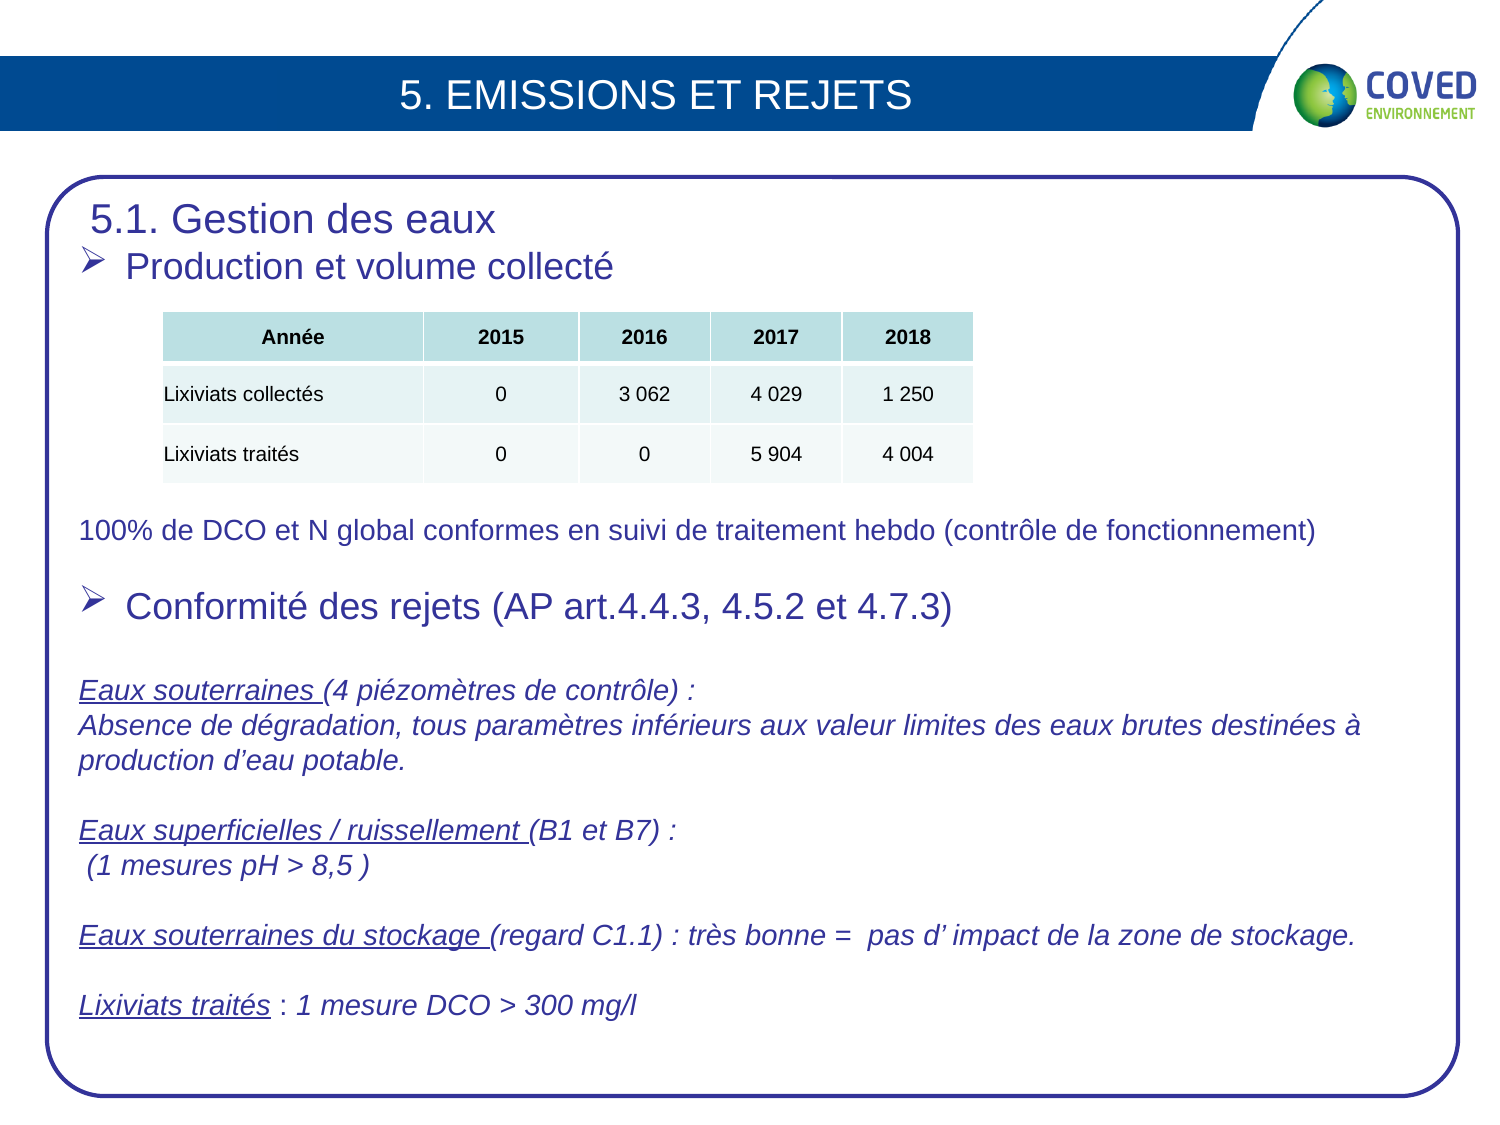

5. EMISSIONS ET REJETS
 5.1. Gestion des eaux
Production et volume collecté
100% de DCO et N global conformes en suivi de traitement hebdo (contrôle de fonctionnement)
Conformité des rejets (AP art.4.4.3, 4.5.2 et 4.7.3)
Eaux souterraines (4 piézomètres de contrôle) :
Absence de dégradation, tous paramètres inférieurs aux valeur limites des eaux brutes destinées à production d’eau potable.
Eaux superficielles / ruissellement (B1 et B7) :
 (1 mesures pH > 8,5 )
Eaux souterraines du stockage (regard C1.1) : très bonne = pas d’ impact de la zone de stockage.
Lixiviats traités : 1 mesure DCO > 300 mg/l
| Année | 2015 | 2016 | 2017 | 2018 |
| --- | --- | --- | --- | --- |
| Lixiviats collectés | 0 | 3 062 | 4 029 | 1 250 |
| Lixiviats traités | 0 | 0 | 5 904 | 4 004 |